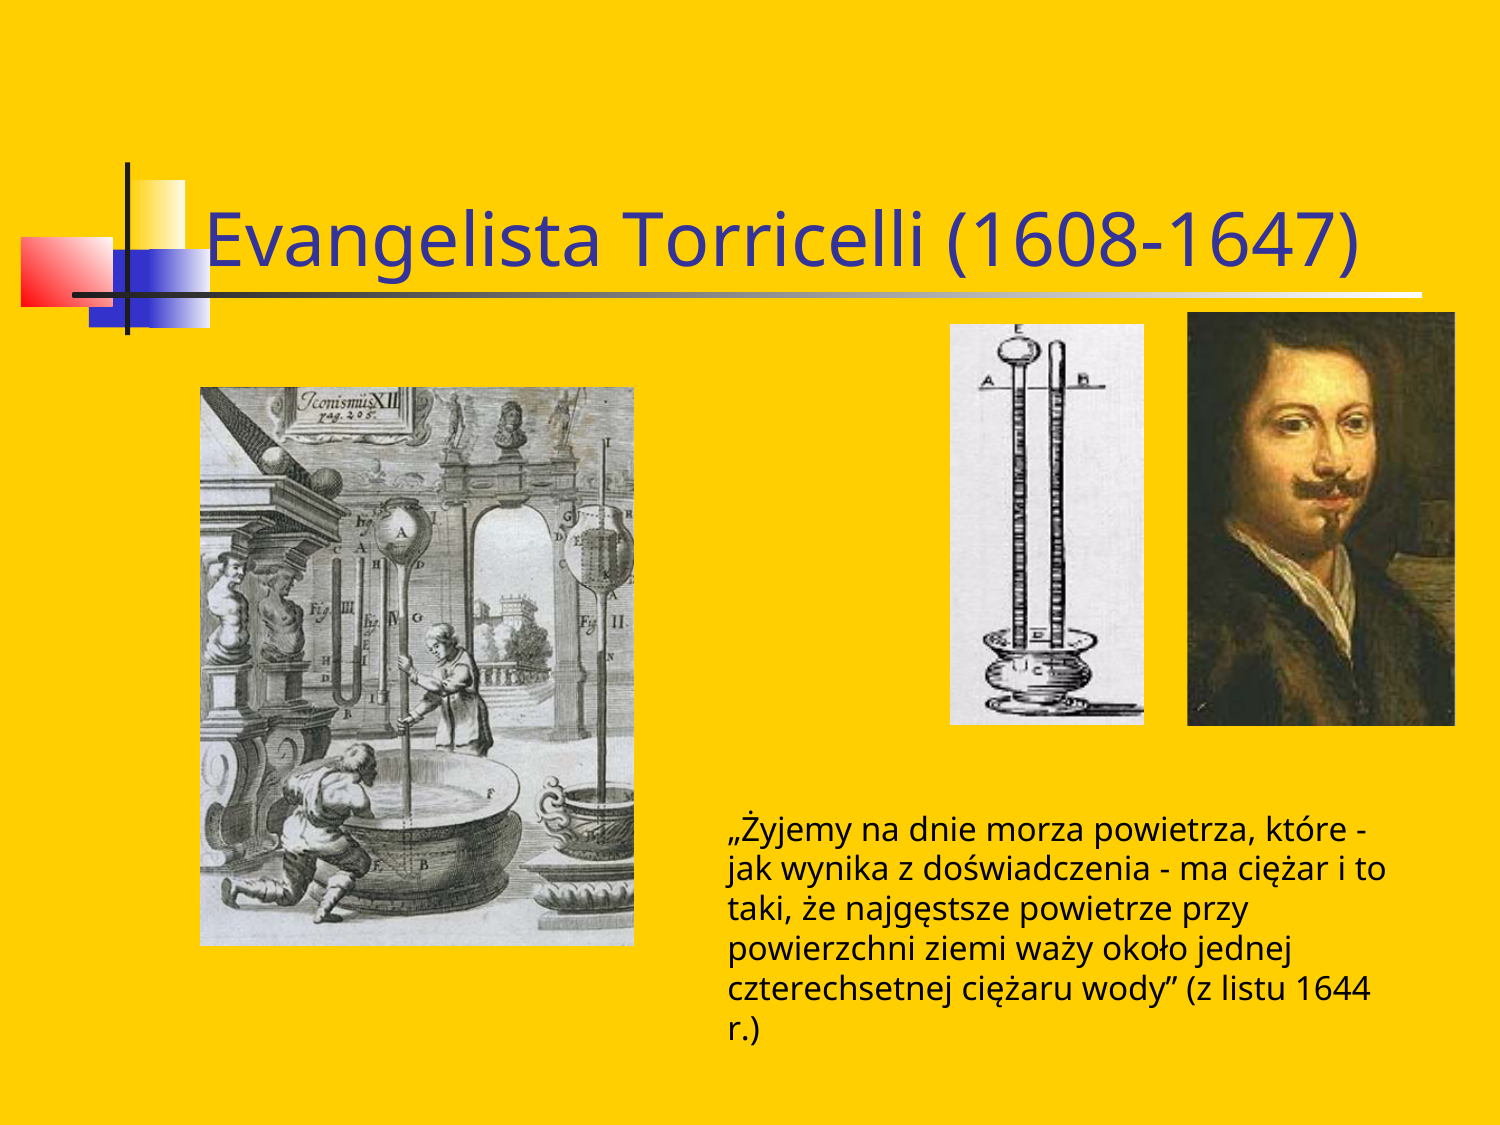

# Evangelista Torricelli (1608-1647)
„Żyjemy na dnie morza powietrza, które - jak wynika z doświadczenia - ma ciężar i to taki, że najgęstsze powietrze przy powierzchni ziemi waży około jednej czterechsetnej ciężaru wody” (z listu 1644 r.)